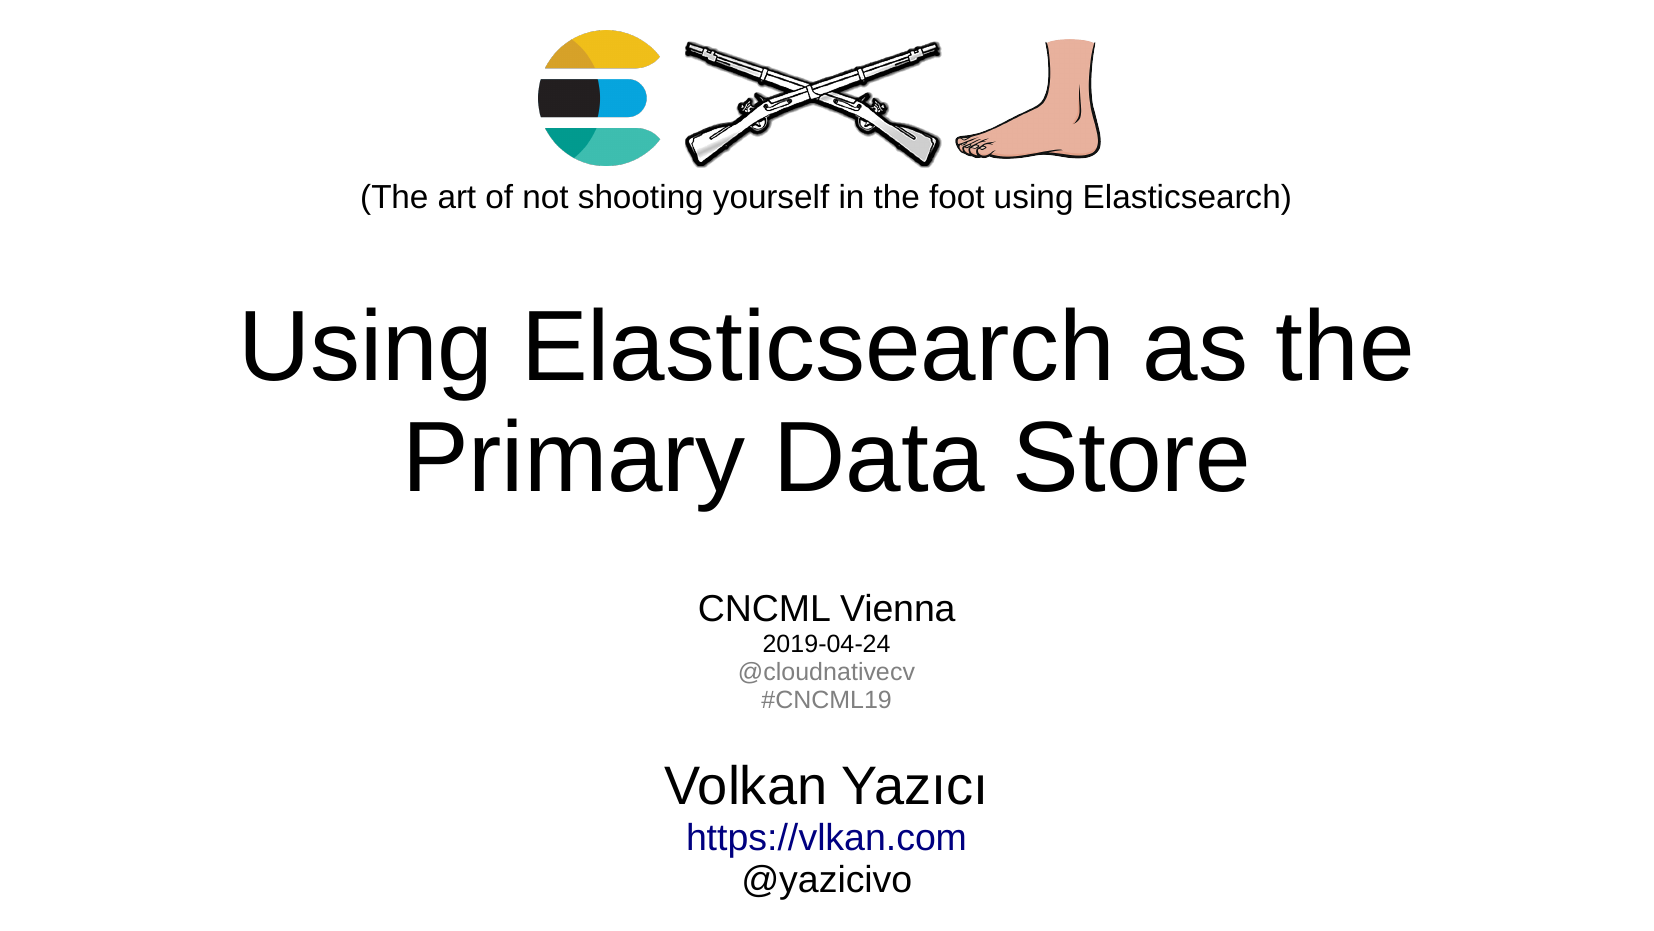

# (The art of not shooting yourself in the foot using Elasticsearch)
Using Elasticsearch as the
Primary Data Store
CNCML Vienna
2019-04-24
@cloudnativecv
#CNCML19
Volkan Yazıcı
https://vlkan.com
@yazicivo